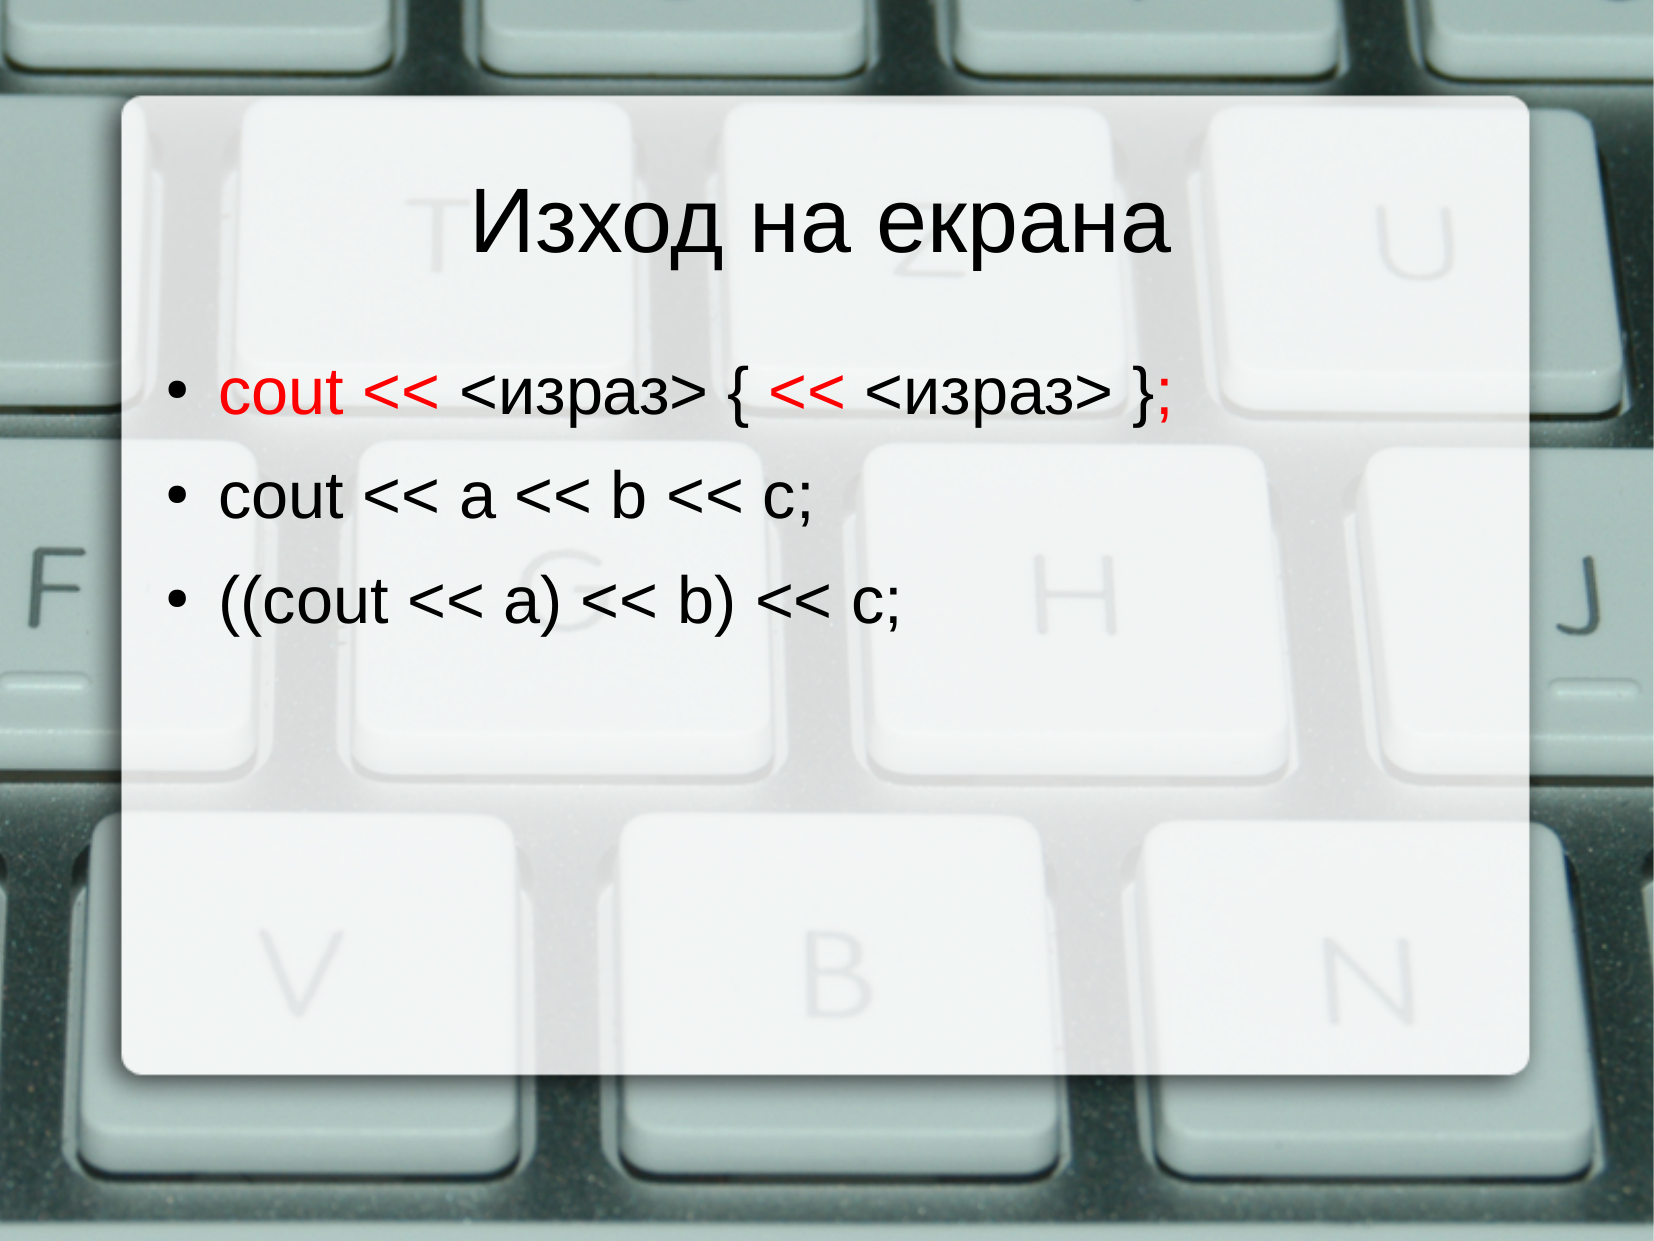

# Изход на екрана
cout << <израз> { << <израз> };
cout << a << b << c;
((cout << a) << b) << c;